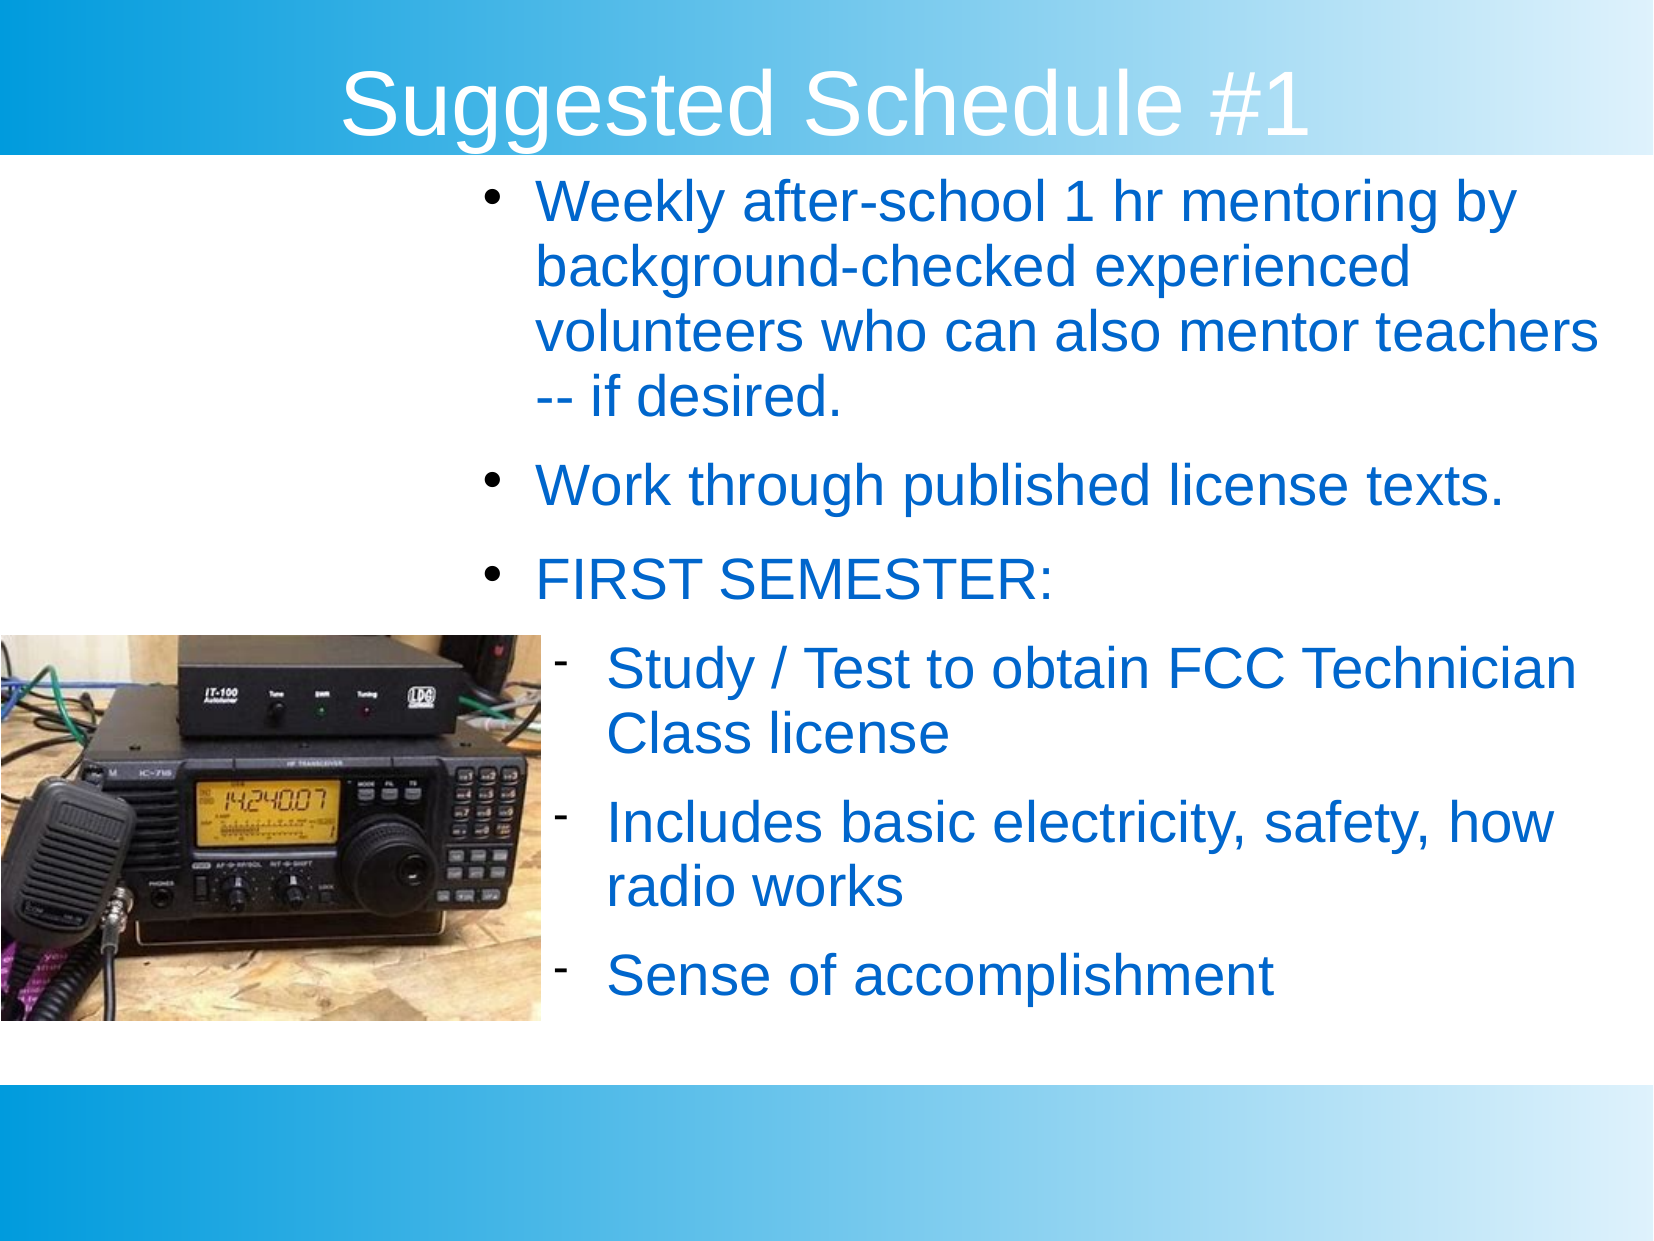

# Suggested Schedule #1
Weekly after-school 1 hr mentoring by background-checked experienced volunteers who can also mentor teachers -- if desired.
Work through published license texts.
FIRST SEMESTER:
Study / Test to obtain FCC Technician Class license
Includes basic electricity, safety, how radio works
Sense of accomplishment